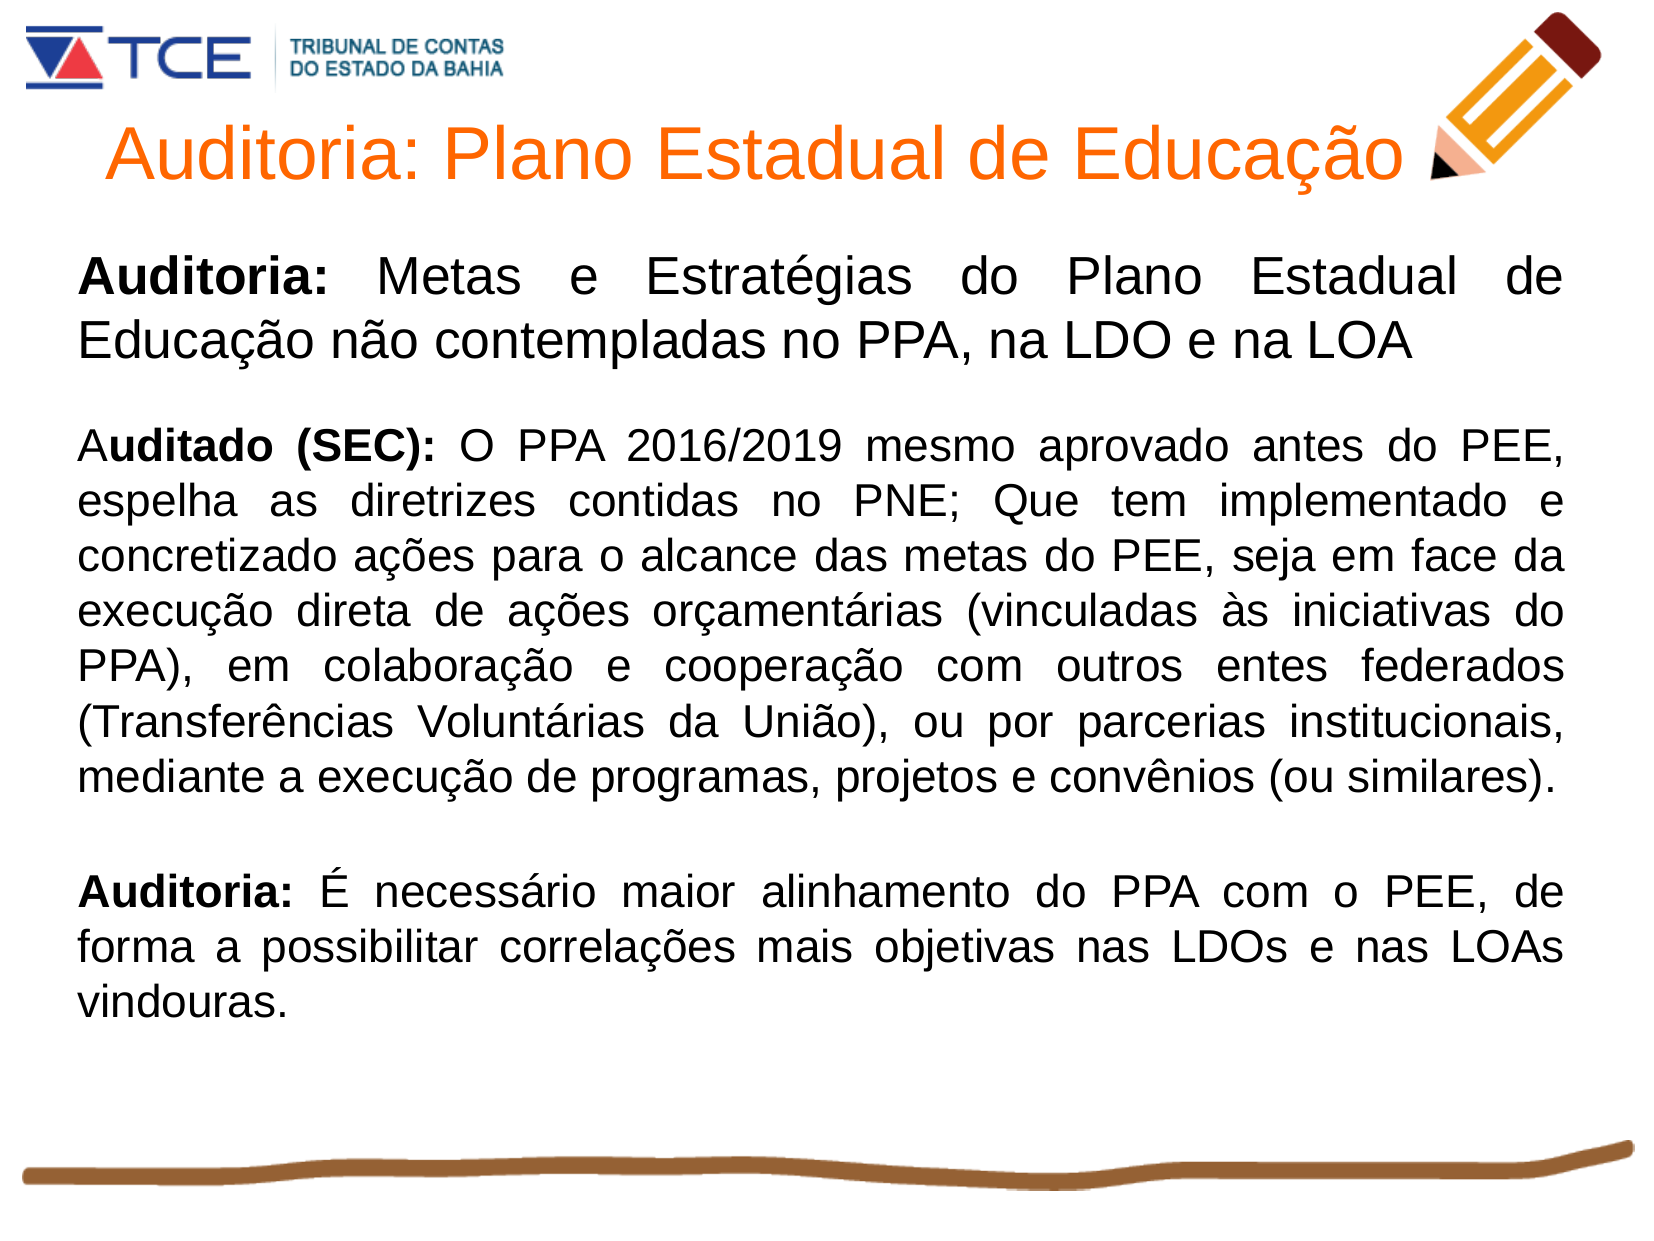

# Auditoria: Plano Estadual de Educação
Auditoria: Metas e Estratégias do Plano Estadual de Educação não contempladas no PPA, na LDO e na LOA
Auditado (SEC): O PPA 2016/2019 mesmo aprovado antes do PEE, espelha as diretrizes contidas no PNE; Que tem implementado e concretizado ações para o alcance das metas do PEE, seja em face da execução direta de ações orçamentárias (vinculadas às iniciativas do PPA), em colaboração e cooperação com outros entes federados (Transferências Voluntárias da União), ou por parcerias institucionais, mediante a execução de programas, projetos e convênios (ou similares).
Auditoria: É necessário maior alinhamento do PPA com o PEE, de forma a possibilitar correlações mais objetivas nas LDOs e nas LOAs vindouras.